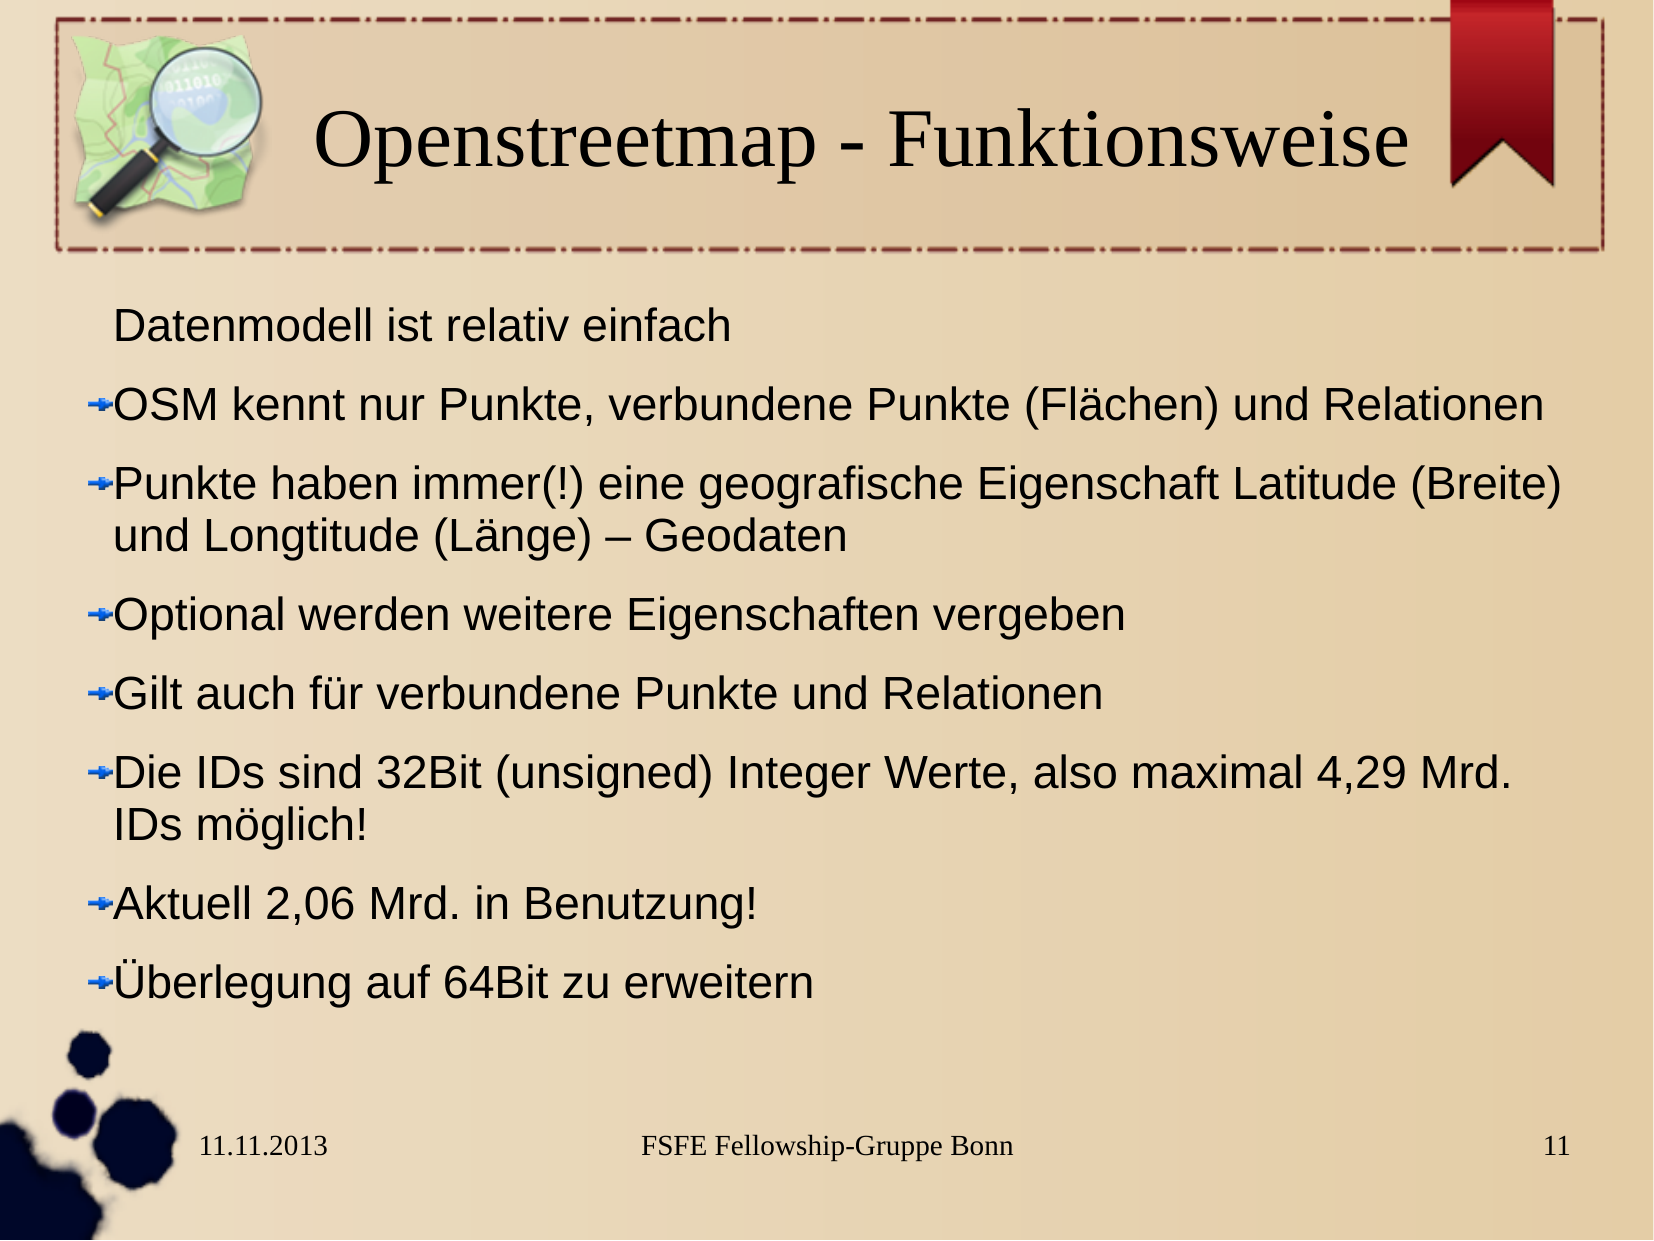

# Openstreetmap - Funktionsweise
Datenmodell ist relativ einfach
OSM kennt nur Punkte, verbundene Punkte (Flächen) und Relationen
Punkte haben immer(!) eine geografische Eigenschaft Latitude (Breite) und Longtitude (Länge) – Geodaten
Optional werden weitere Eigenschaften vergeben
Gilt auch für verbundene Punkte und Relationen
Die IDs sind 32Bit (unsigned) Integer Werte, also maximal 4,29 Mrd. IDs möglich!
Aktuell 2,06 Mrd. in Benutzung!
Überlegung auf 64Bit zu erweitern
 11.11.2013
FSFE Fellowship-Gruppe Bonn
11